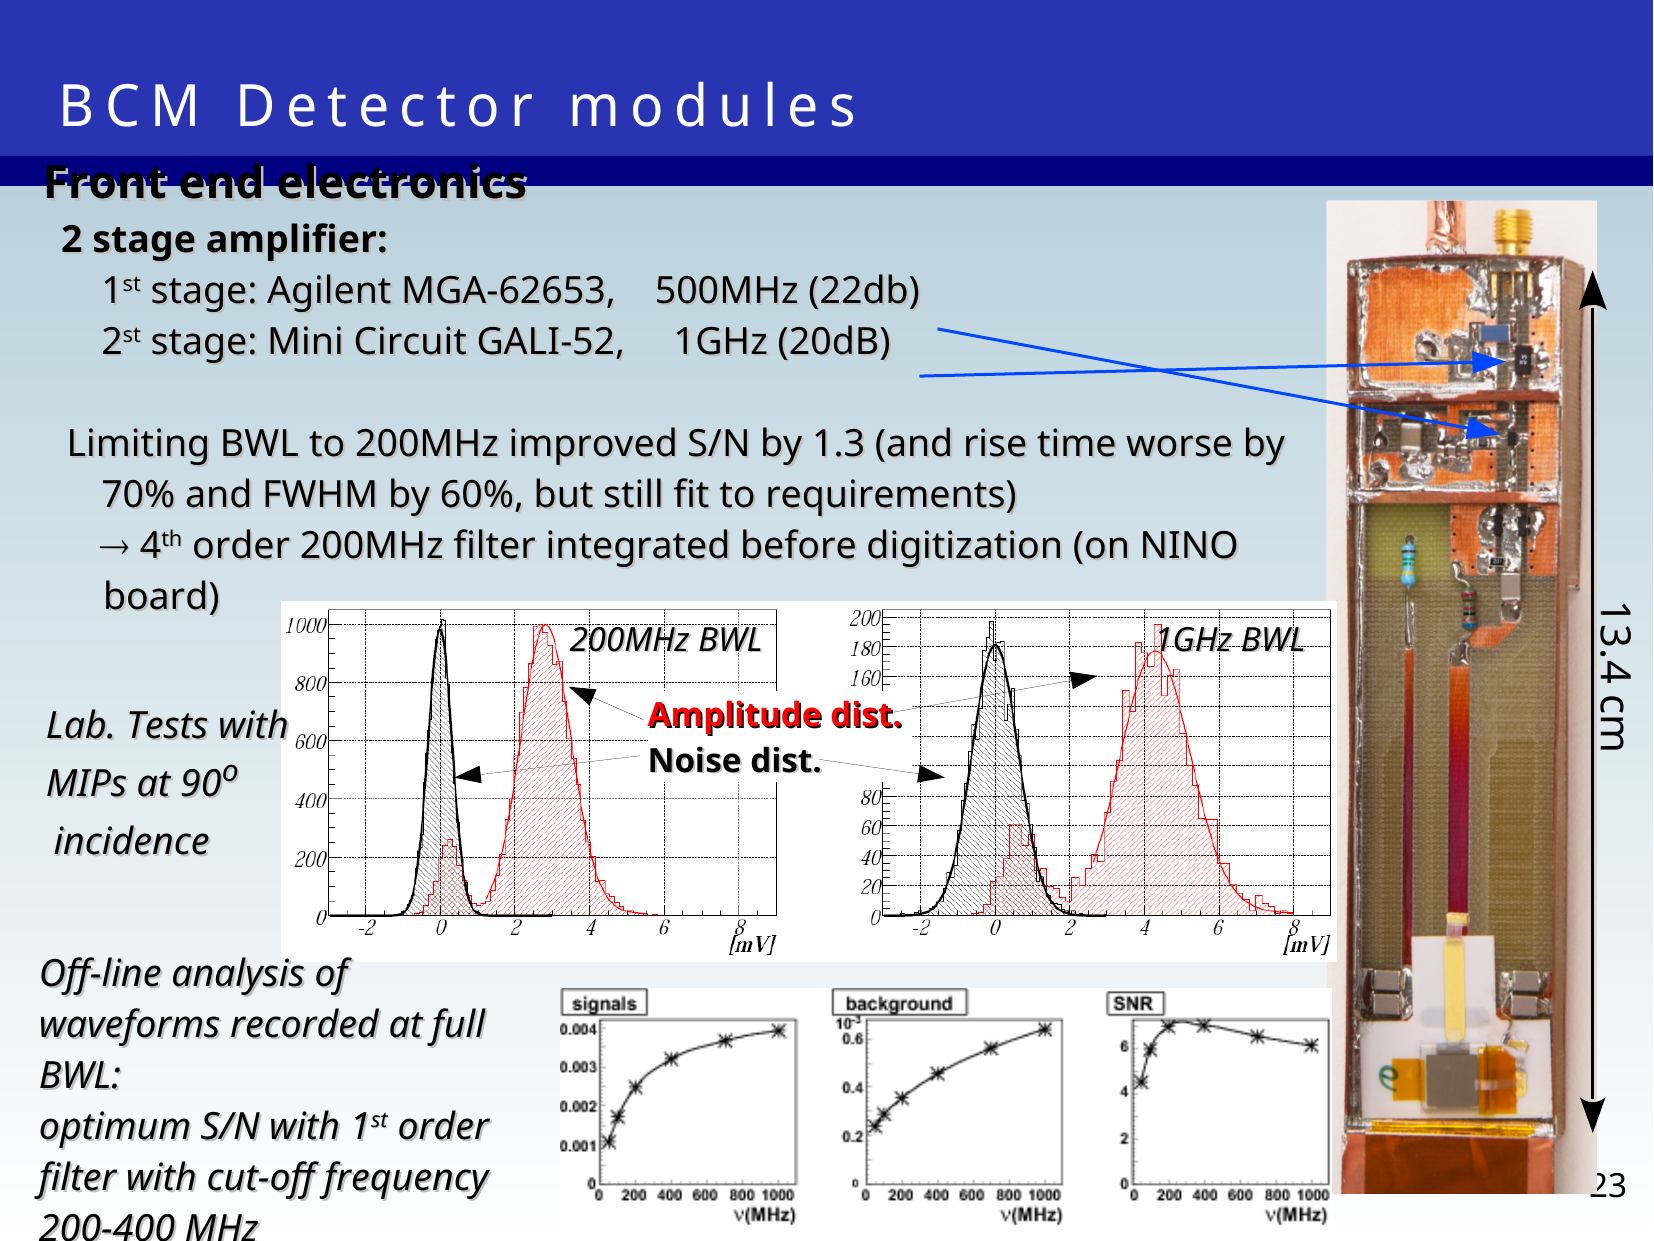

# BCM Detector modules
Front end electronics
2 stage amplifier:
1st stage: Agilent MGA-62653, 500MHz (22db)
2st stage: Mini Circuit GALI-52, 1GHz (20dB)
Limiting BWL to 200MHz improved S/N by 1.3 (and rise time worse by 70% and FWHM by 60%, but still fit to requirements)
 4th order 200MHz filter integrated before digitization (on NINO board)
200MHz BWL
1GHz BWL
13.4 cm
Amplitude dist.
Noise dist.
Lab. Tests with
MIPs at 90o
 incidence
Off-line analysis of waveforms recorded at full BWL:
optimum S/N with 1st order filter with cut-off frequency 200-400 MHz
23